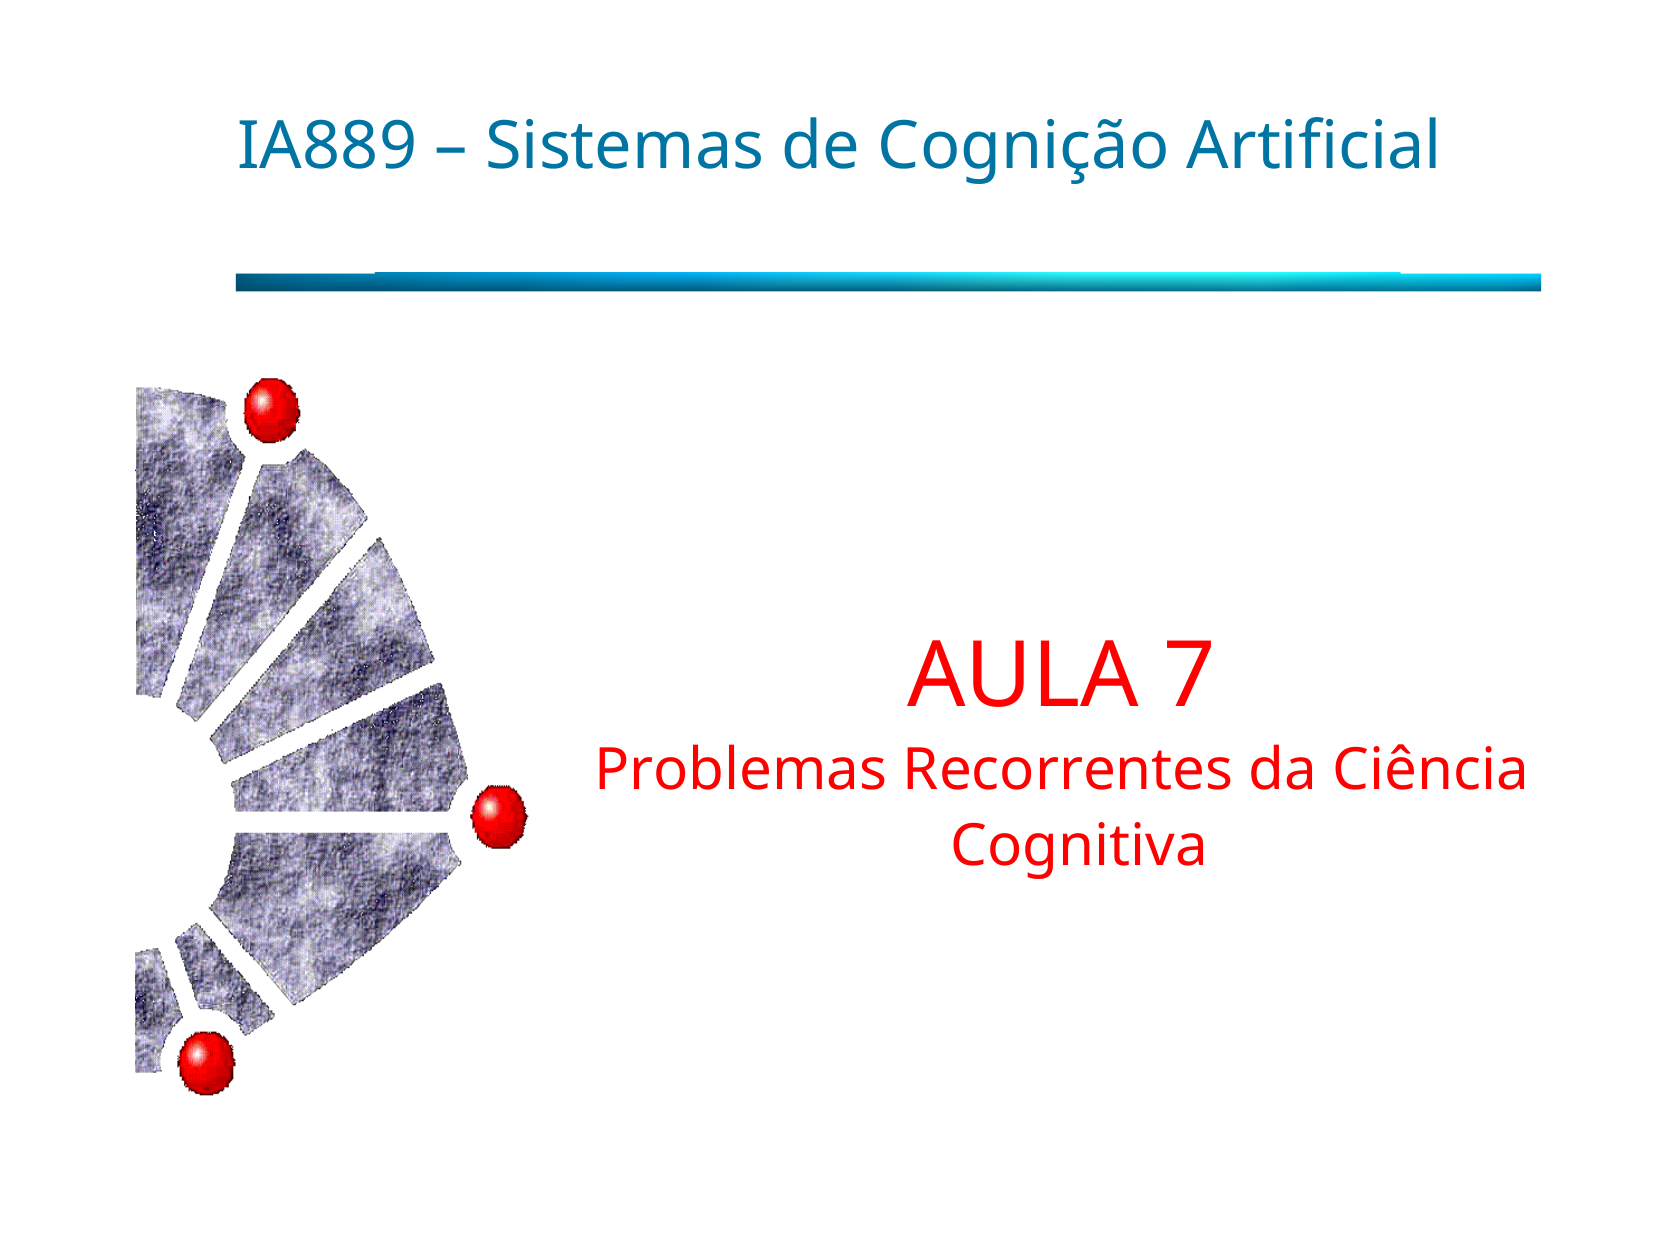

# IA889 – Sistemas de Cognição Artificial
AULA 7
Problemas Recorrentes da Ciência Cognitiva